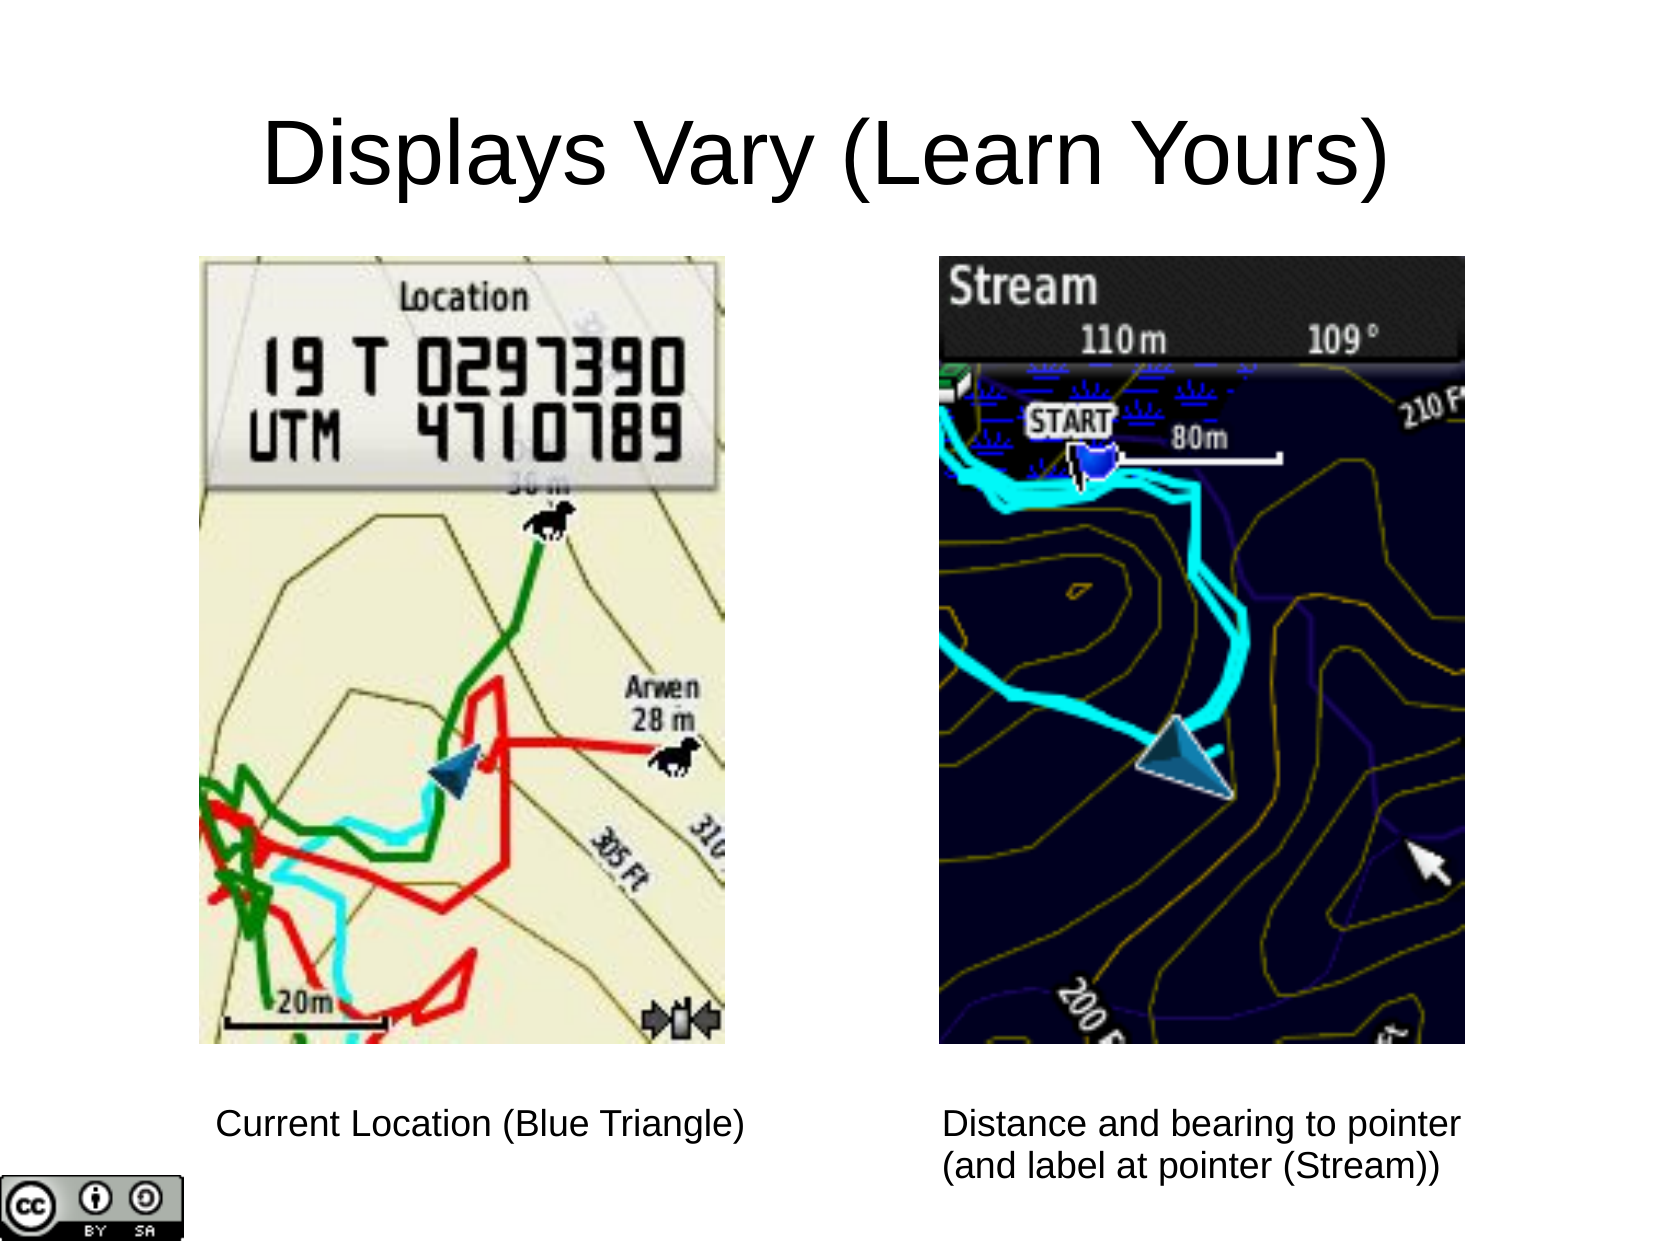

# Displays Vary (Learn Yours)
Current Location (Blue Triangle)
Distance and bearing to pointer
(and label at pointer (Stream))